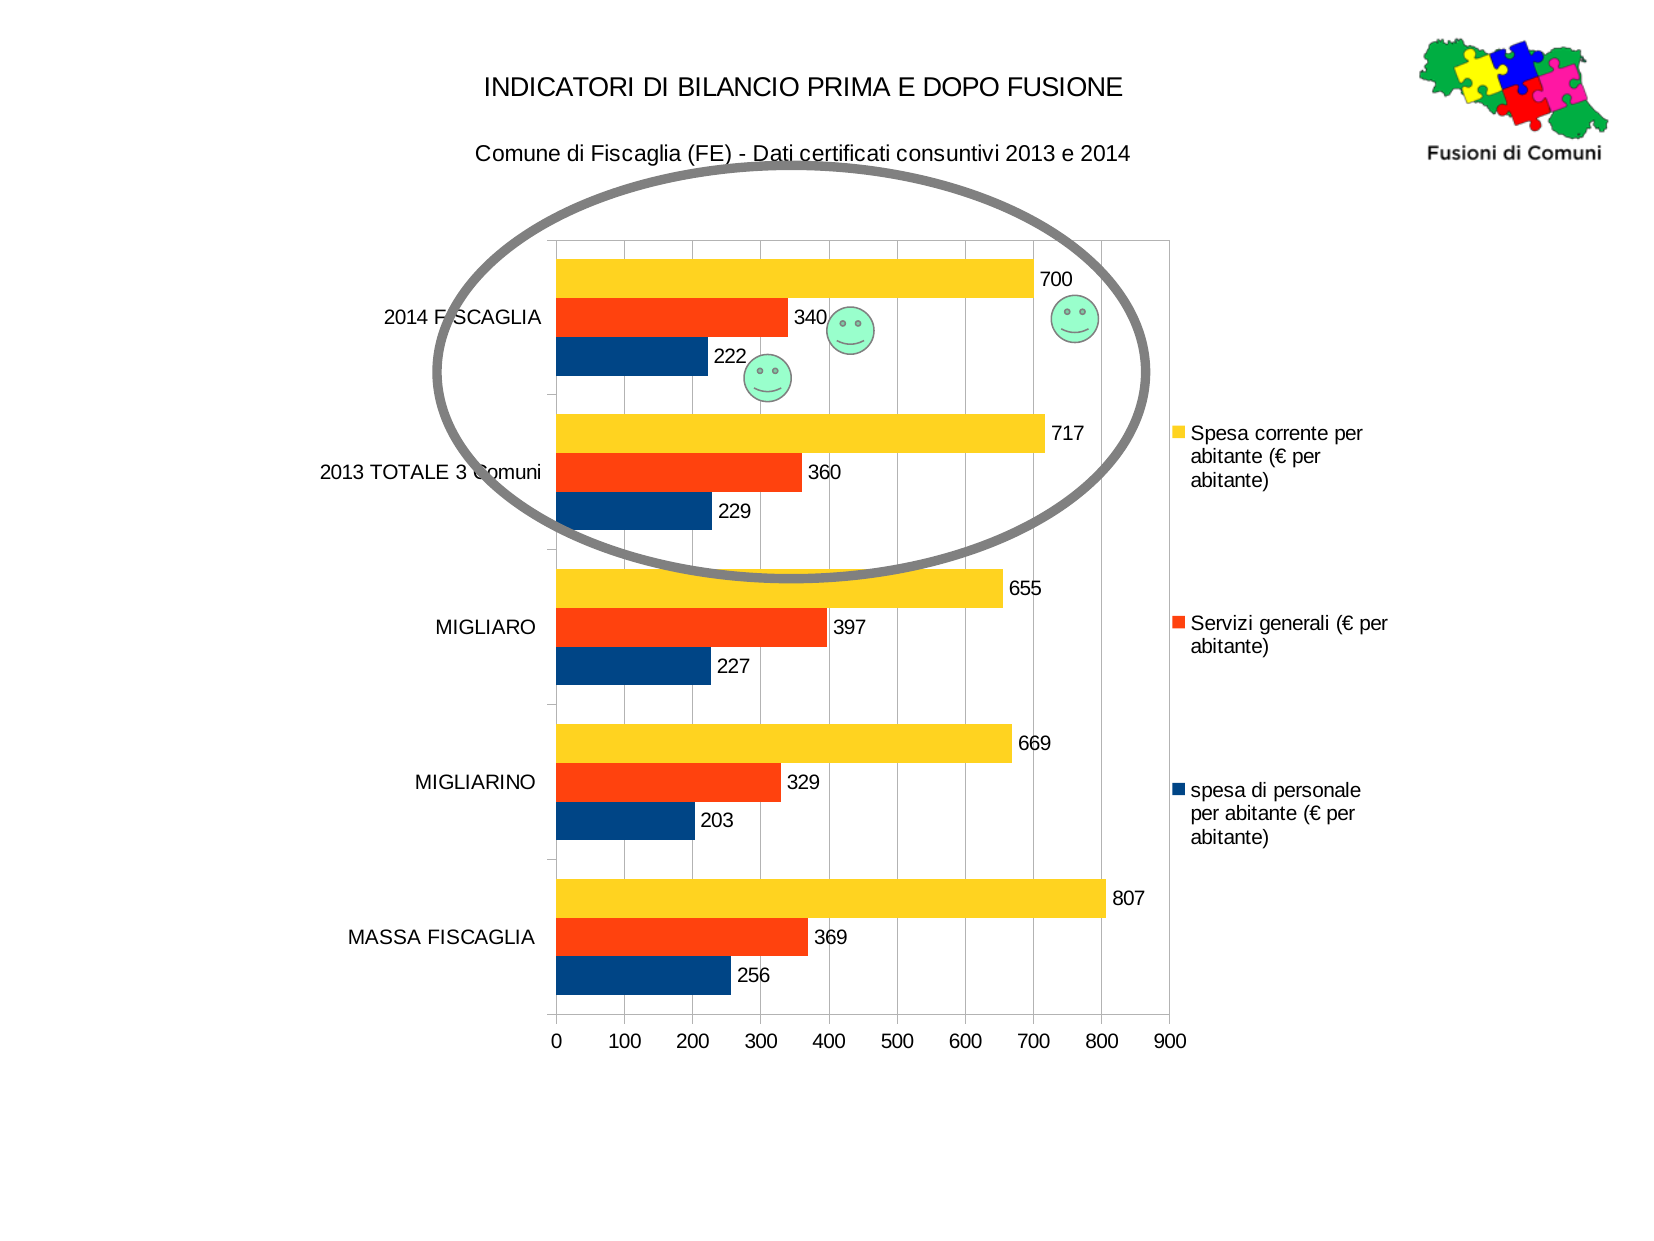

### Chart: INDICATORI DI BILANCIO PRIMA E DOPO FUSIONE
Comune di Fiscaglia (FE) - Dati certificati consuntivi 2013 e 2014
| Category | spesa di personale per abitante (€ per abitante) | Servizi generali (€ per abitante) | Spesa corrente per abitante (€ per abitante) |
|---|---|---|---|
| MASSA FISCAGLIA | 256.328828828829 | 369.428209459459 | 806.850788288288 |
| MIGLIARINO | 202.862387816154 | 329.35137340223 | 668.763394071254 |
| MIGLIARO | 226.813201616524 | 397.264032330489 | 654.944319712618 |
| 2013 TOTALE 3 Comuni | 228.58692893401 | 360.399851945854 | 717.379230118443 |
| 2014 FISCAGLIA | 222.0 | 340.0 | 700.0 |